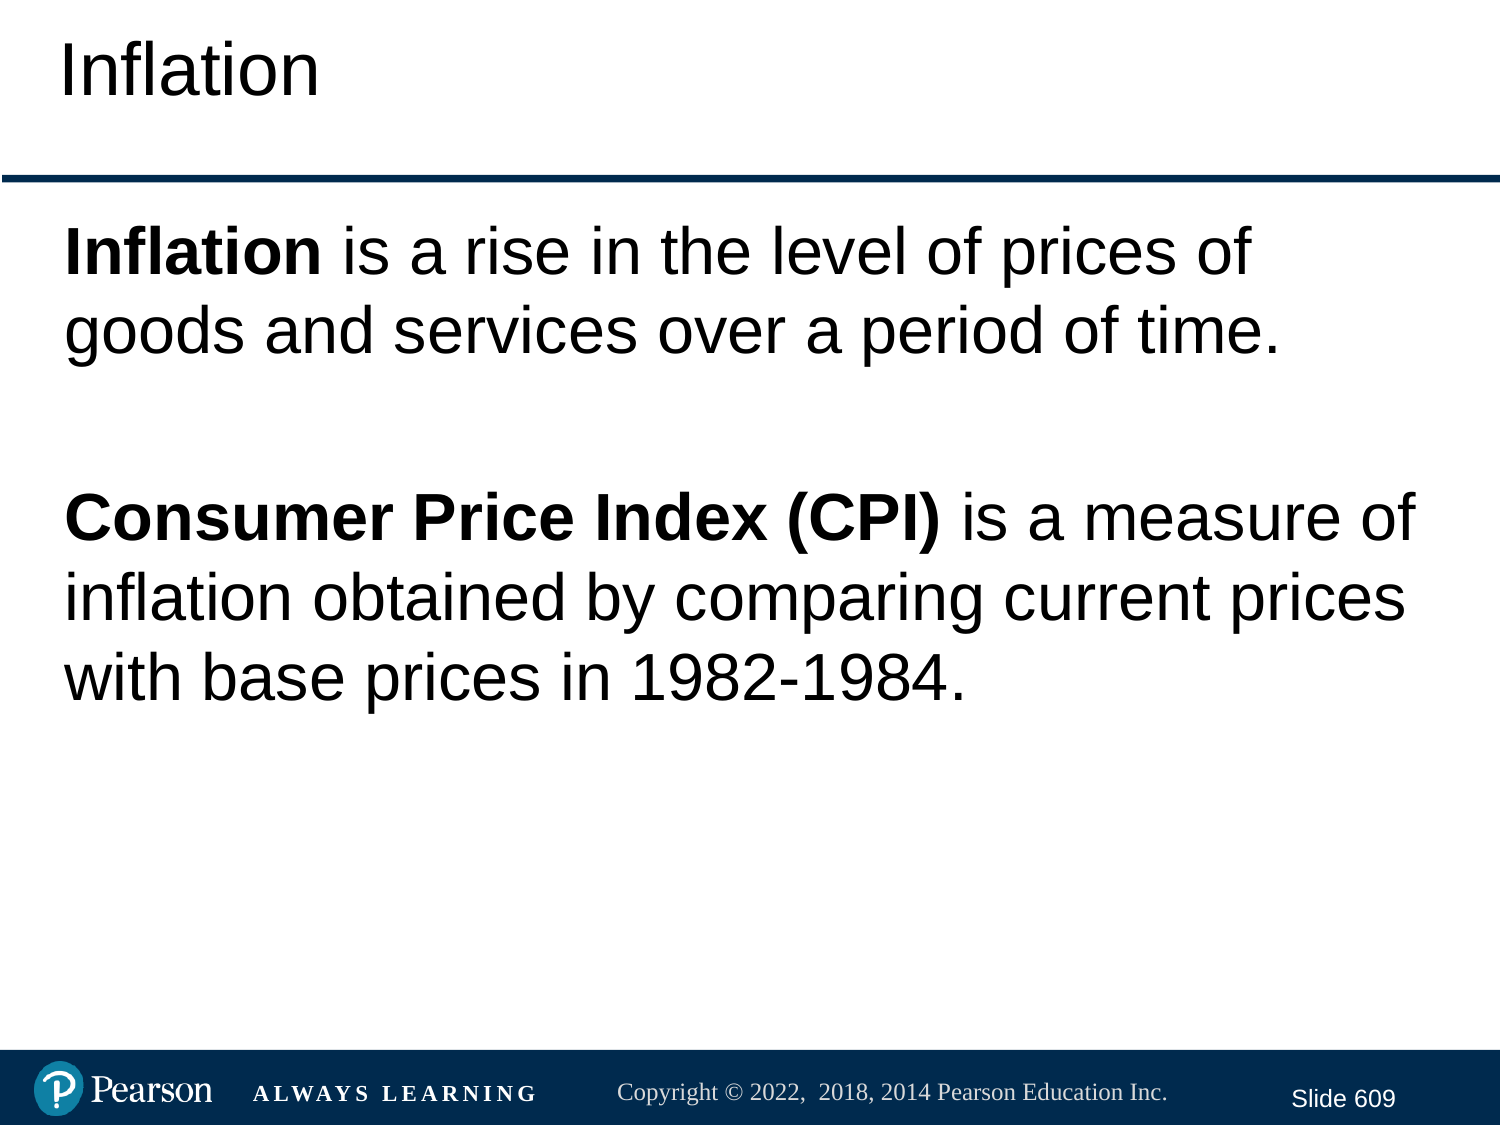

# Inflation
Inflation is a rise in the level of prices of goods and services over a period of time.
Consumer Price Index (CPI) is a measure of inflation obtained by comparing current prices with base prices in 1982-1984.